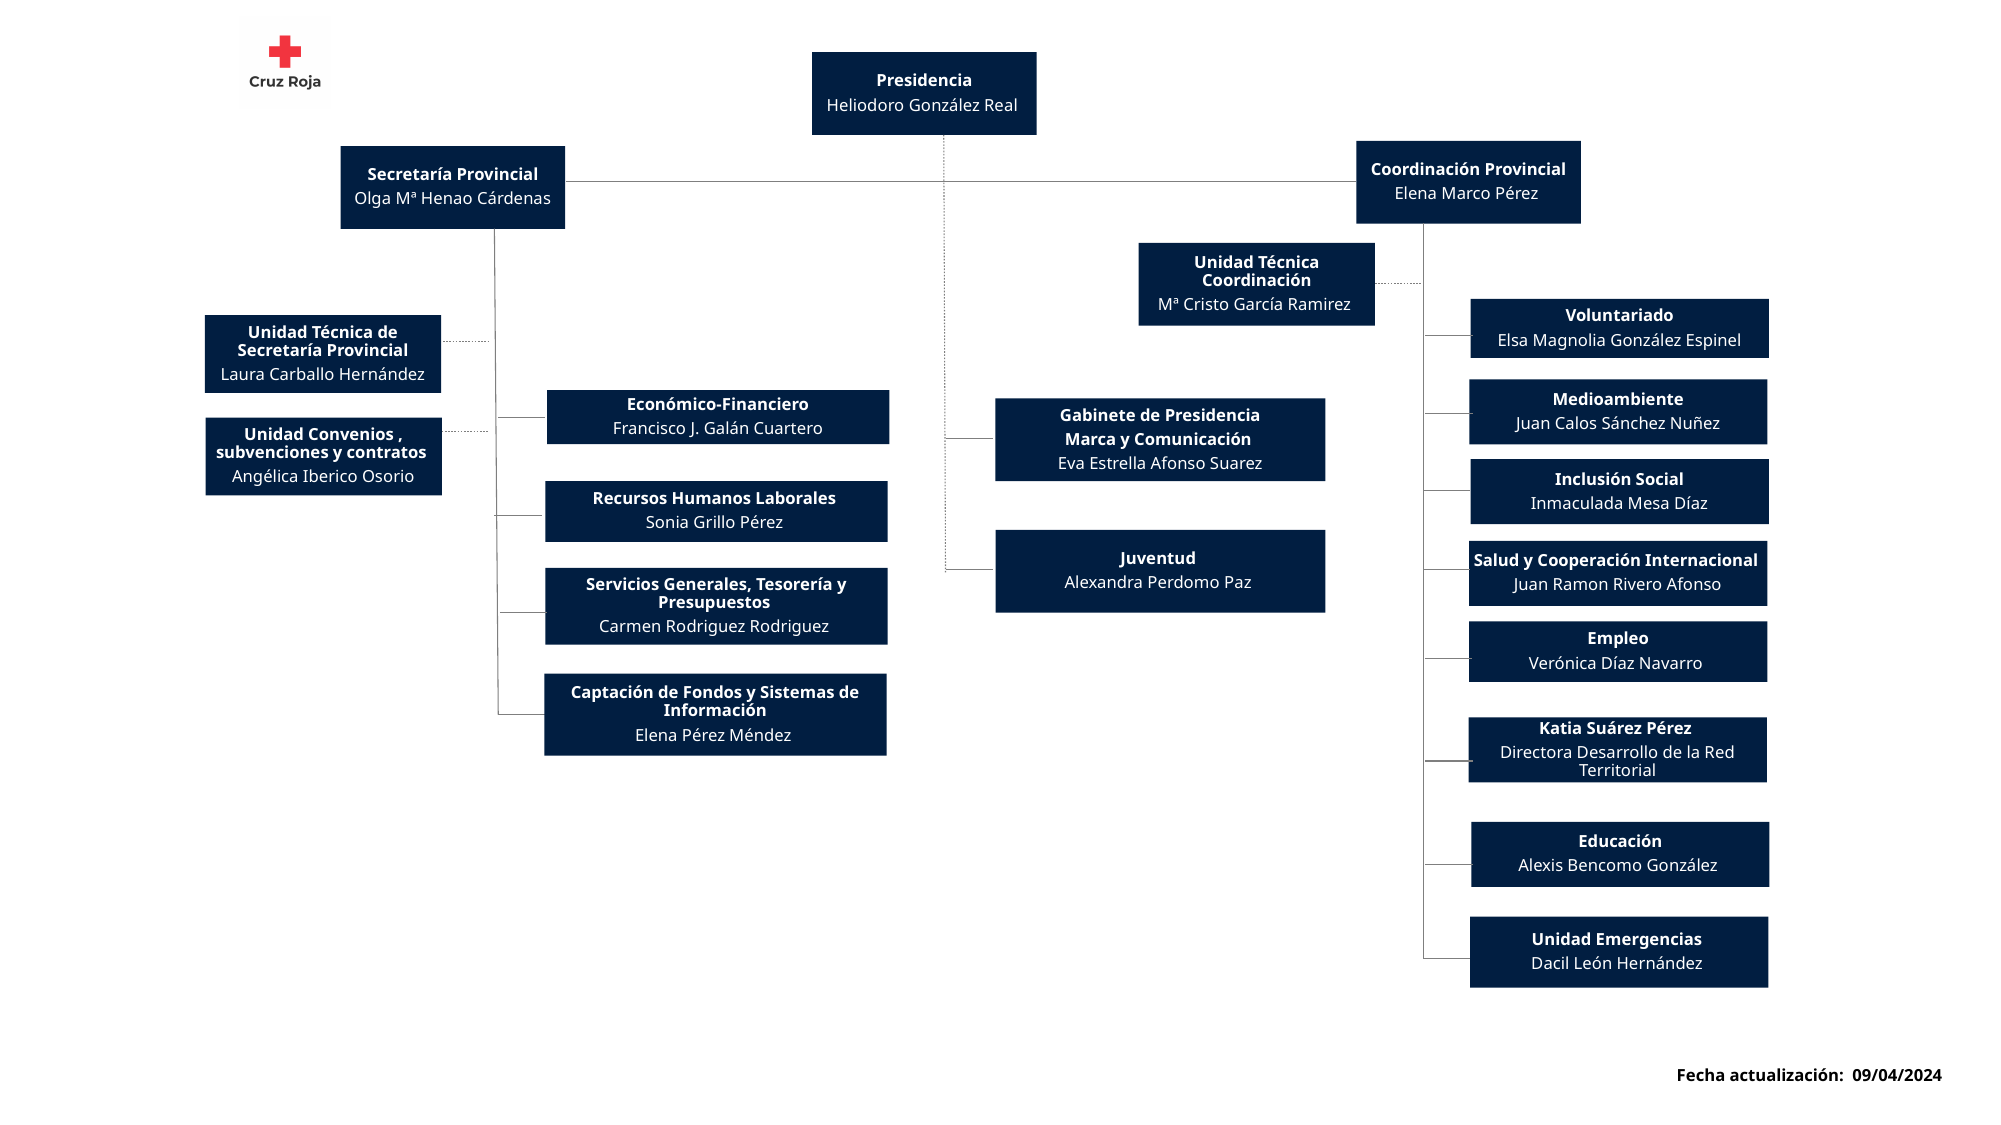

Presidencia
Heliodoro González Real
Coordinación Provincial
Elena Marco Pérez
Secretaría Provincial
Olga Mª Henao Cárdenas
Unidad Técnica Coordinación
Mª Cristo García Ramirez
Voluntariado
Elsa Magnolia González Espinel
Medioambiente
Juan Calos Sánchez Nuñez
Inclusión Social
Inmaculada Mesa Díaz
Salud y Cooperación Internacional
Juan Ramon Rivero Afonso
Empleo
Verónica Díaz Navarro
Katia Suárez Pérez
Directora Desarrollo de la Red Territorial
Educación
Alexis Bencomo González
Unidad Emergencias
Dacil León Hernández
Unidad Técnica de Secretaría Provincial
Laura Carballo Hernández
 Económico-Financiero
Francisco J. Galán Cuartero
Recursos Humanos Laborales
Sonia Grillo Pérez
Servicios Generales, Tesorería y Presupuestos
Carmen Rodriguez Rodriguez
Gabinete de Presidencia
Marca y Comunicación
Eva Estrella Afonso Suarez
Unidad Convenios , subvenciones y contratos
Angélica Iberico Osorio
Juventud
Alexandra Perdomo Paz
Captación de Fondos y Sistemas de Información
Elena Pérez Méndez
 Fecha actualización: 09/04/2024